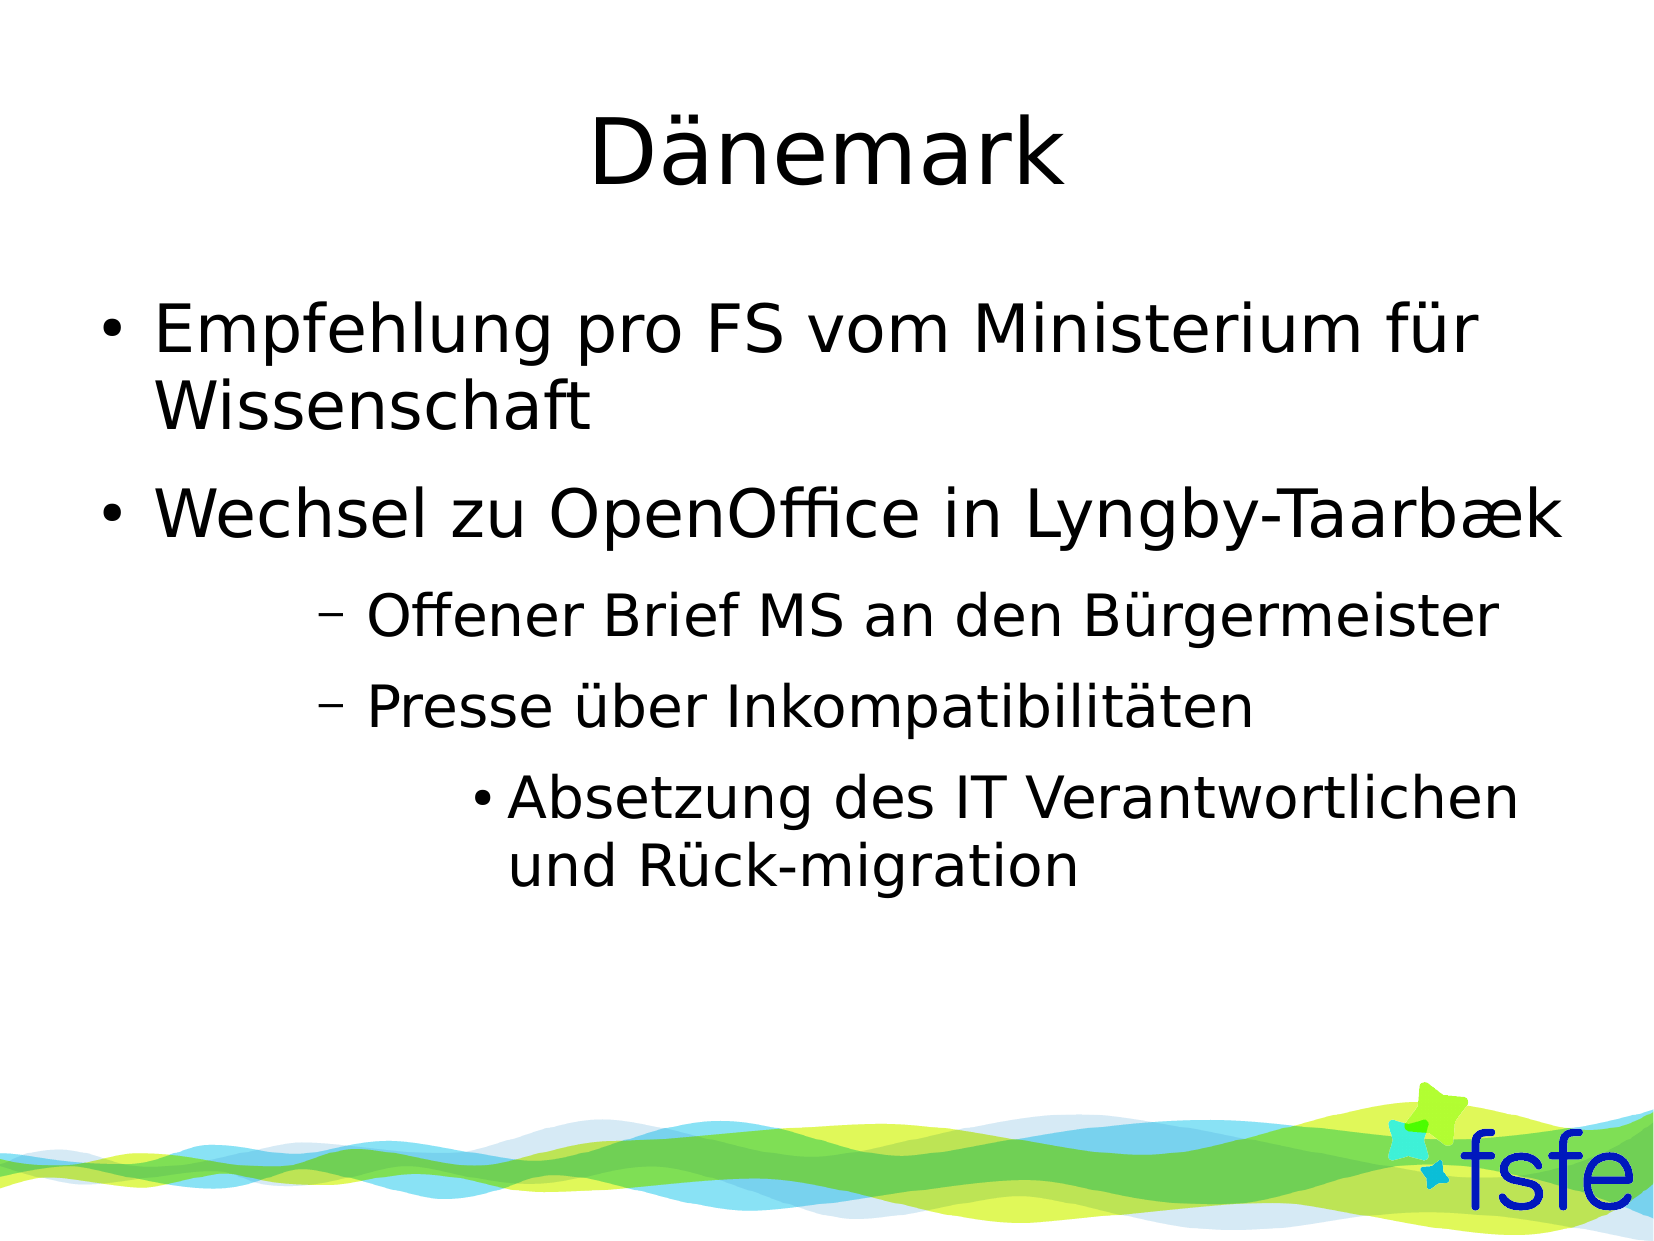

# Dänemark
Empfehlung pro FS vom Ministerium für Wissenschaft
Wechsel zu OpenOffice in Lyngby-Taarbæk
Offener Brief MS an den Bürgermeister
Presse über Inkompatibilitäten
Absetzung des IT Verantwortlichen und Rück-migration